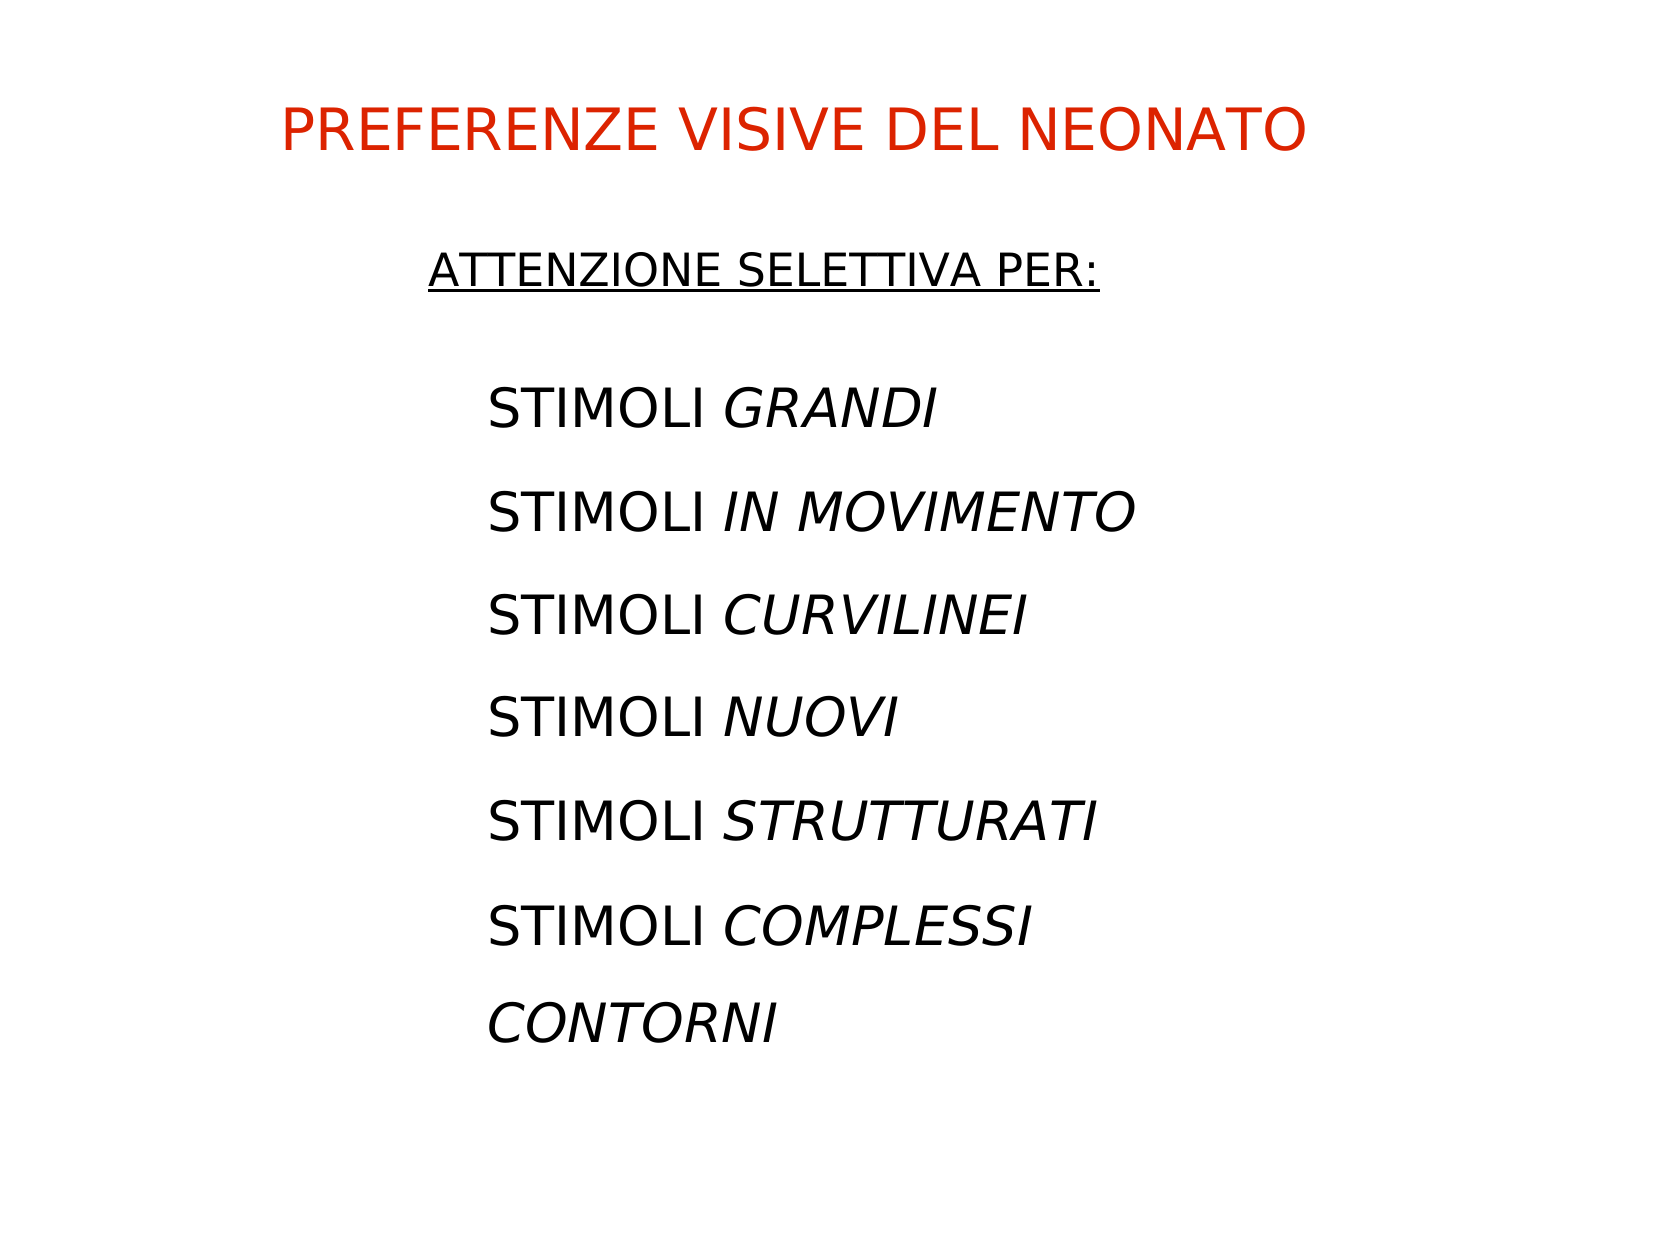

PREFERENZE VISIVE DEL NEONATO
ATTENZIONE SELETTIVA PER:
STIMOLI GRANDI
STIMOLI IN MOVIMENTO
STIMOLI CURVILINEI
STIMOLI NUOVI
STIMOLI STRUTTURATI
STIMOLI COMPLESSI
CONTORNI